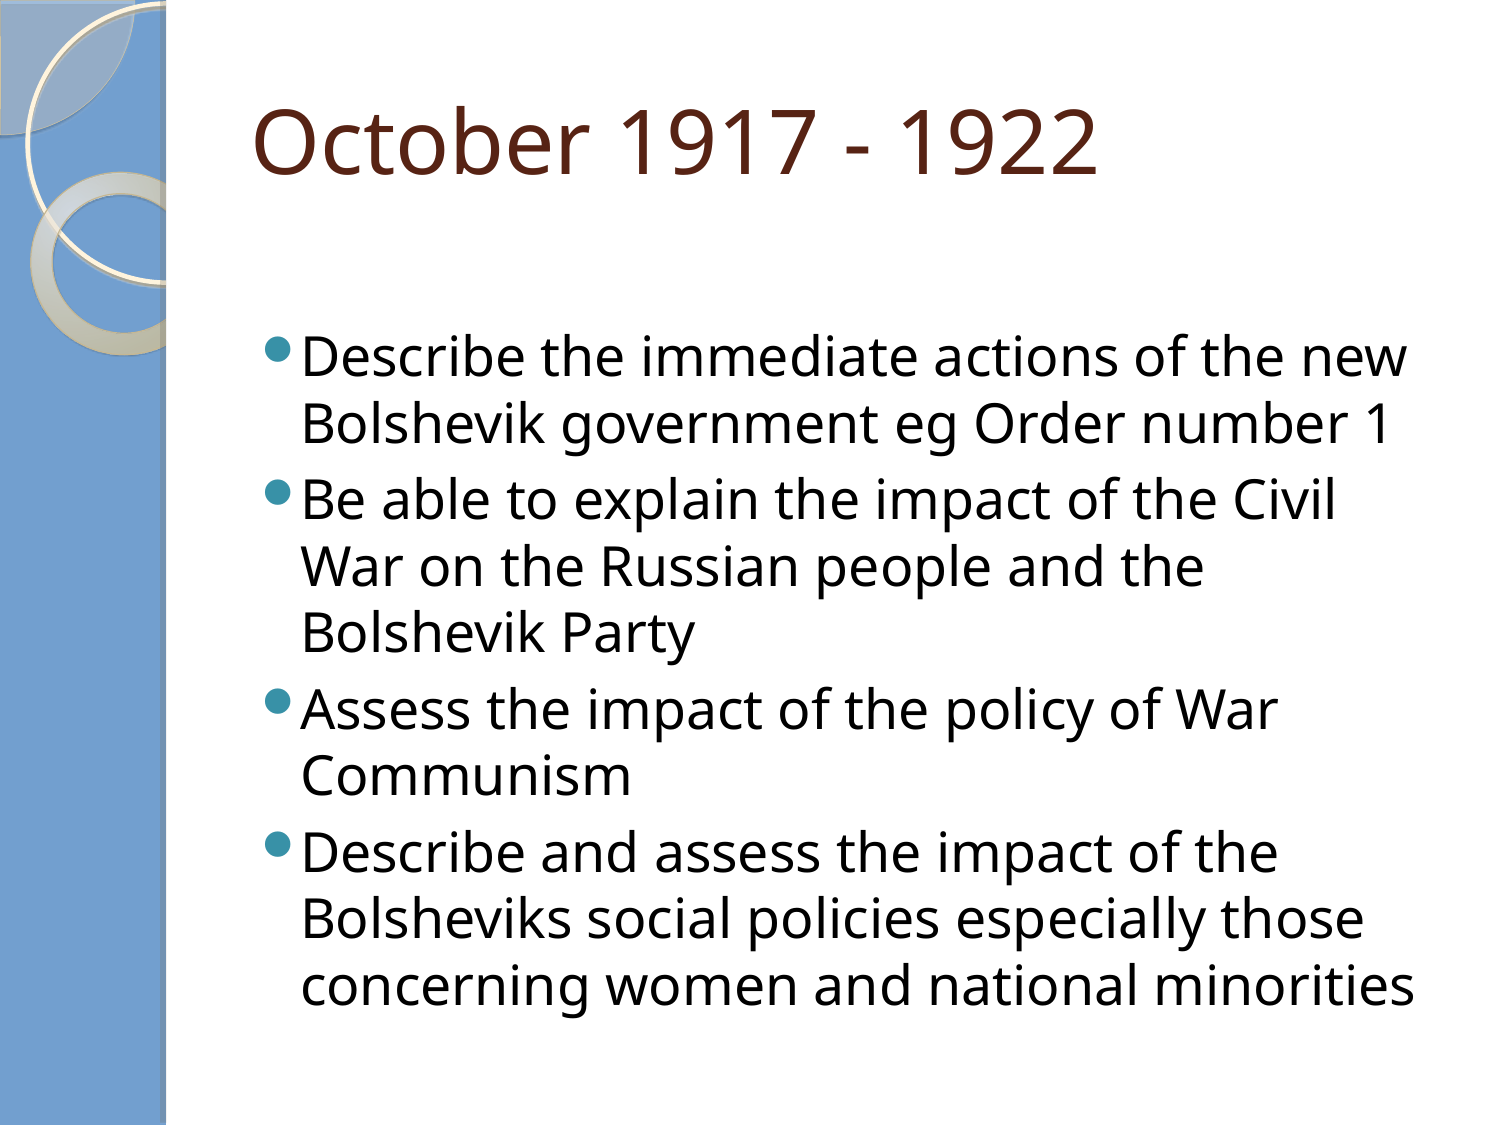

# October 1917 - 1922
Describe the immediate actions of the new Bolshevik government eg Order number 1
Be able to explain the impact of the Civil War on the Russian people and the Bolshevik Party
Assess the impact of the policy of War Communism
Describe and assess the impact of the Bolsheviks social policies especially those concerning women and national minorities